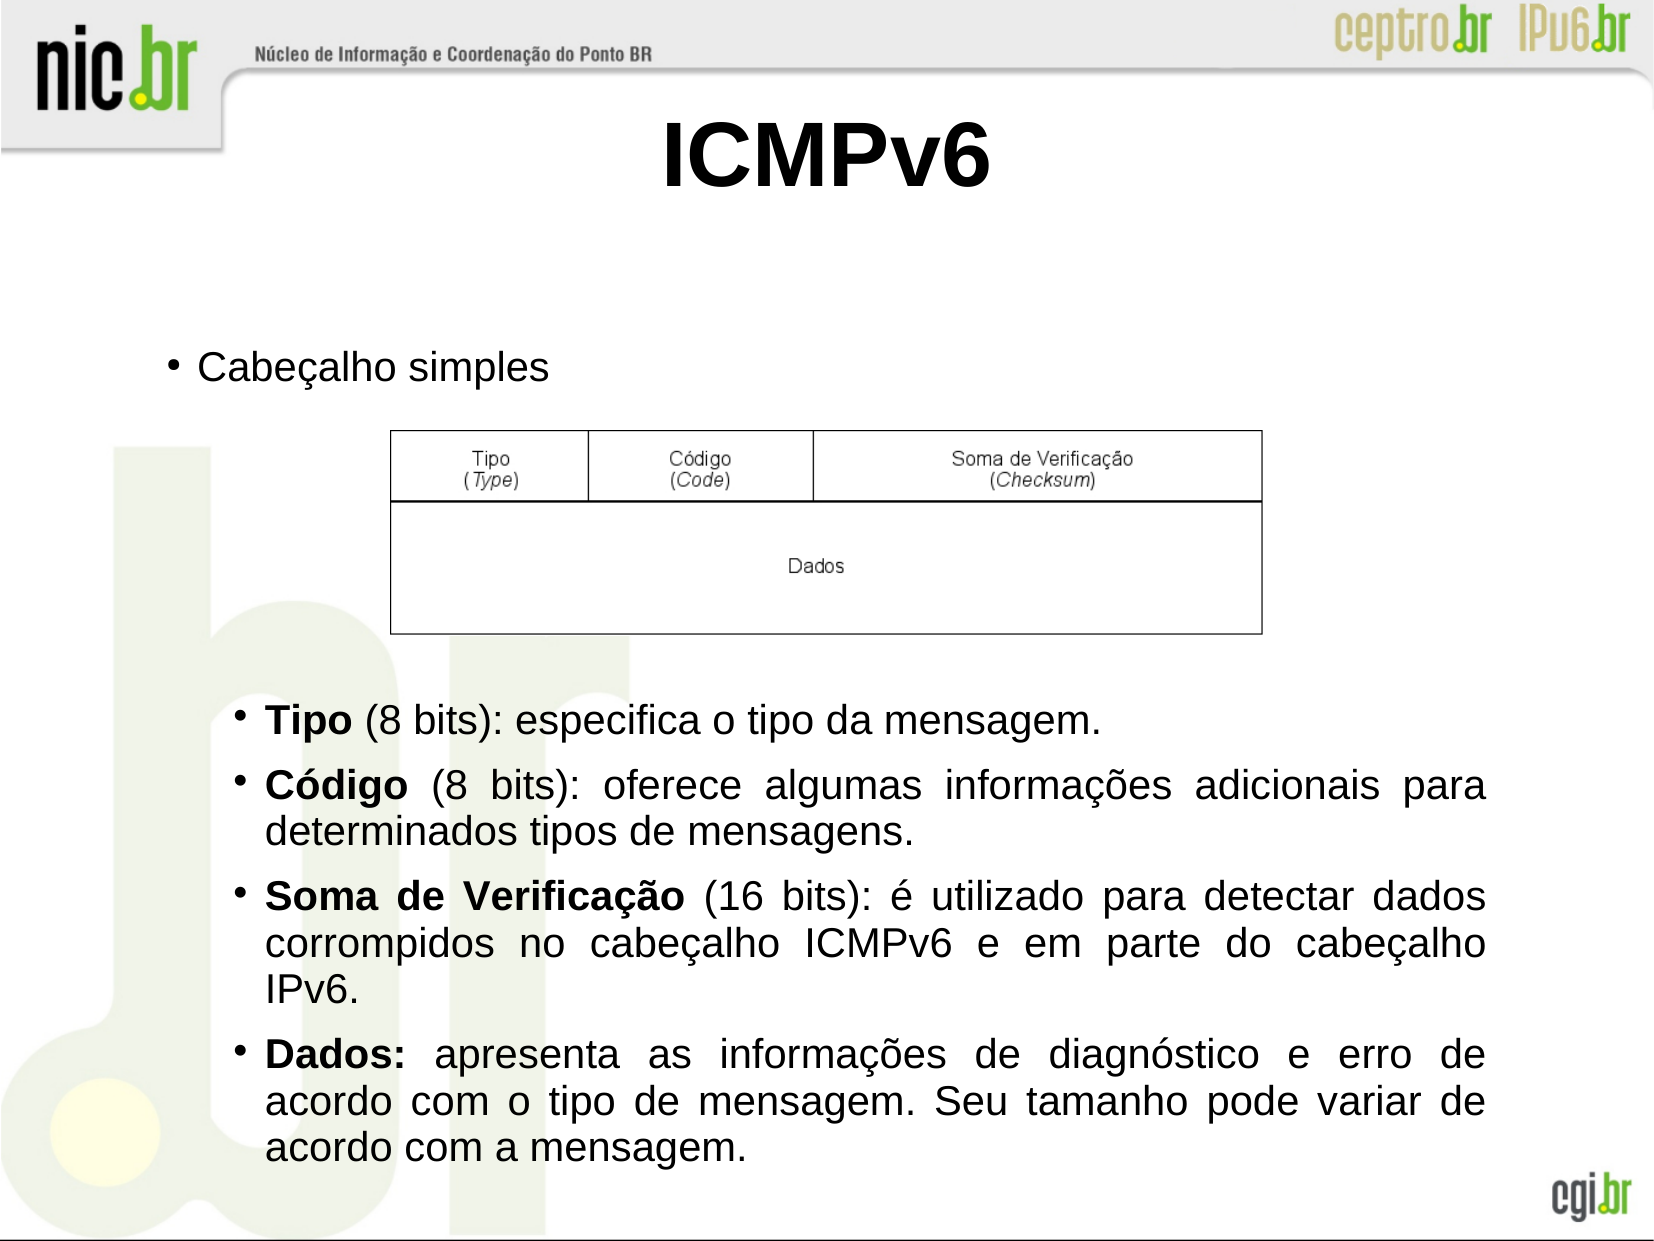

ICMPv6
Cabeçalho simples
Tipo (8 bits): especifica o tipo da mensagem.
Código (8 bits): oferece algumas informações adicionais para determinados tipos de mensagens.
Soma de Verificação (16 bits): é utilizado para detectar dados corrompidos no cabeçalho ICMPv6 e em parte do cabeçalho IPv6.
Dados: apresenta as informações de diagnóstico e erro de acordo com o tipo de mensagem. Seu tamanho pode variar de acordo com a mensagem.